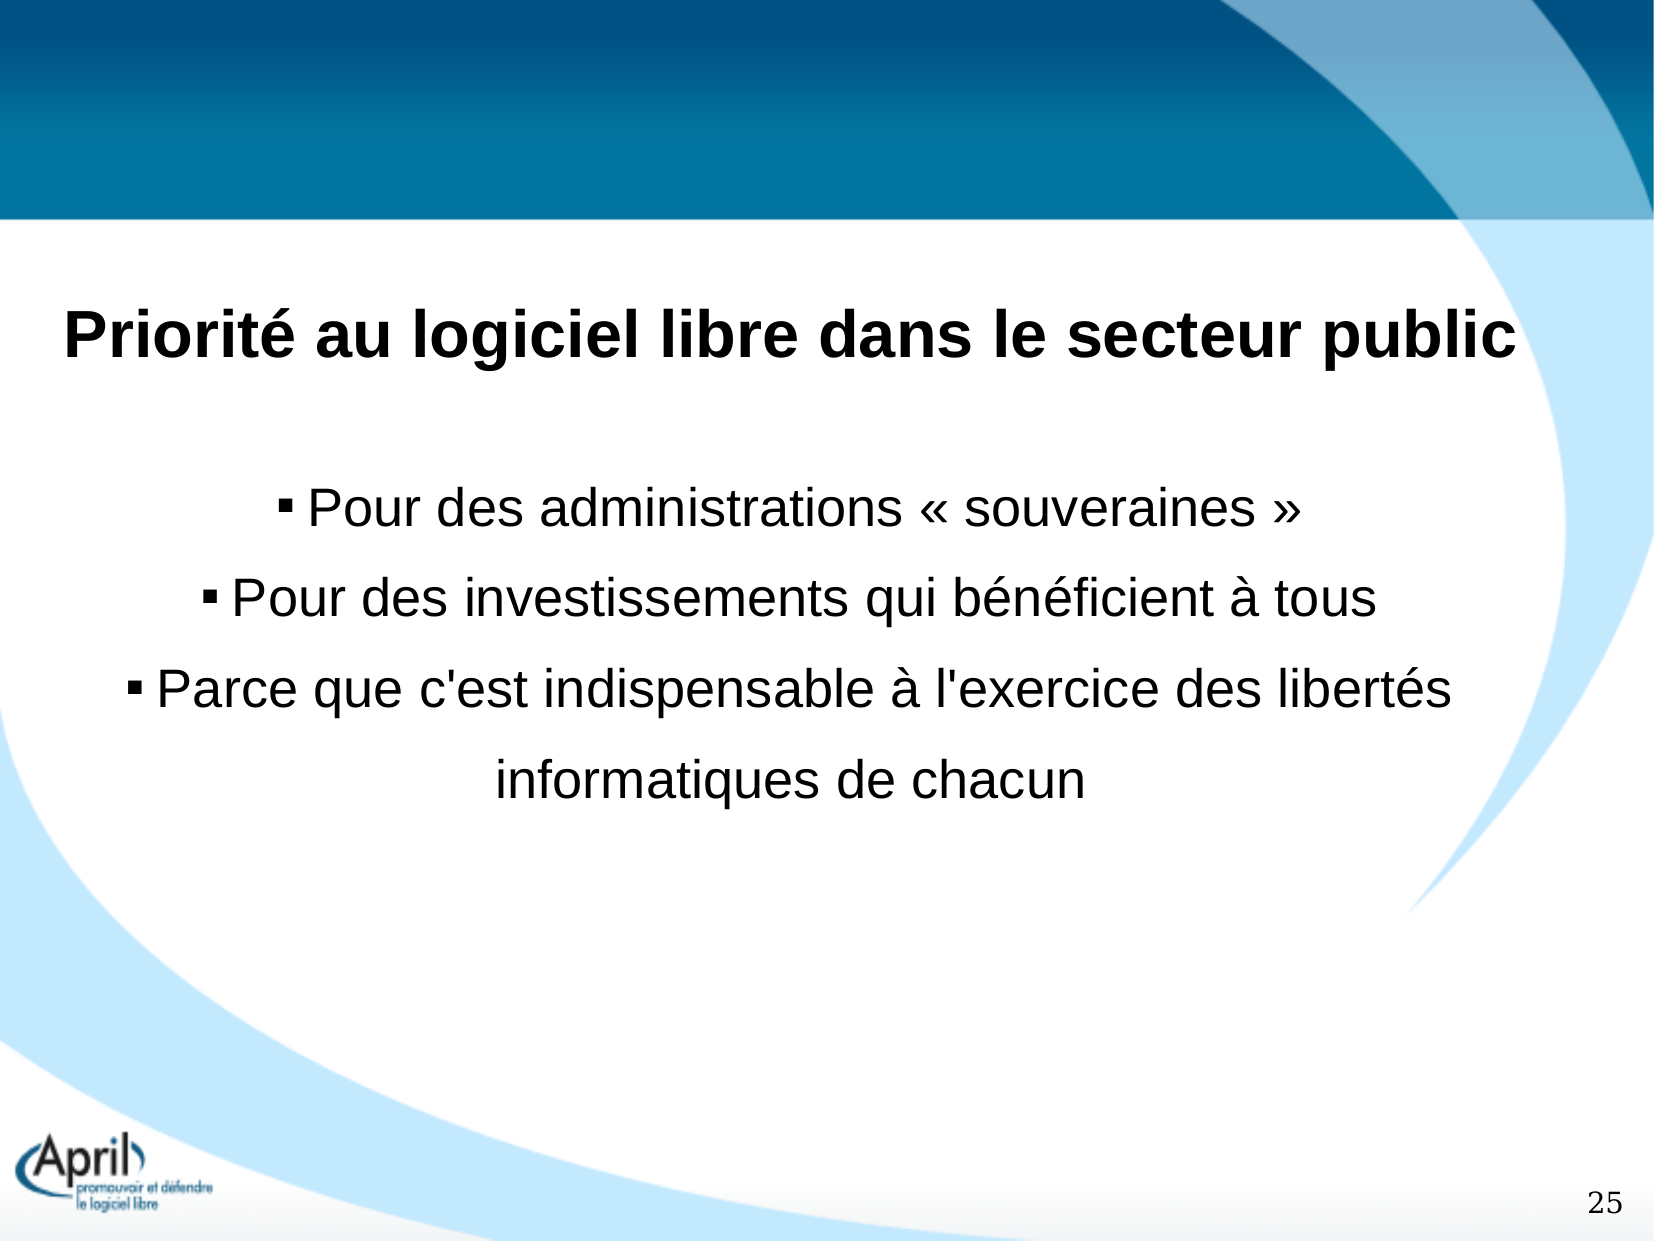

# Priorité au logiciel libre dans le secteur public
 Pour des administrations « souveraines »
 Pour des investissements qui bénéficient à tous
 Parce que c'est indispensable à l'exercice des libertés informatiques de chacun
25